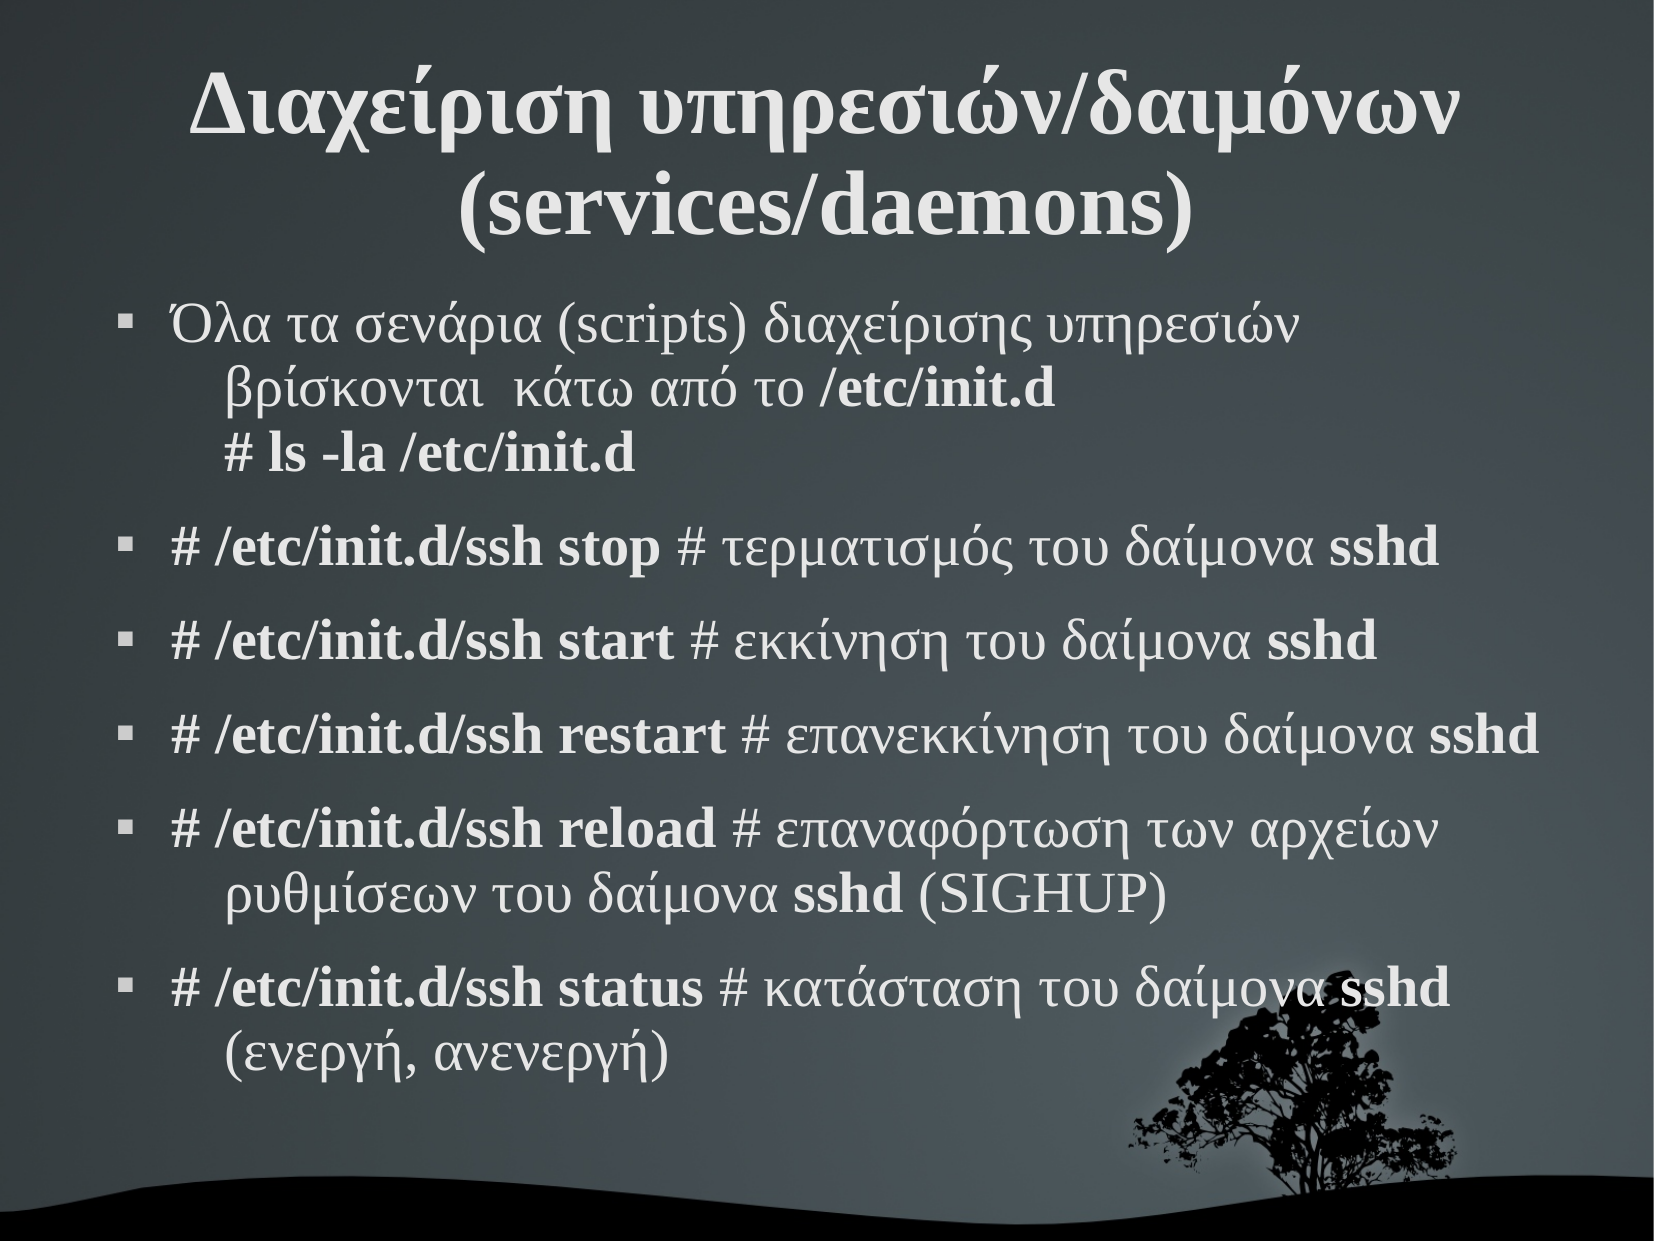

# Διαχείριση υπηρεσιών/δαιμόνων (services/daemons)
Όλα τα σενάρια (scripts) διαχείρισης υπηρεσιών βρίσκονται κάτω από το /etc/init.d
# ls -la /etc/init.d
# /etc/init.d/ssh stop # τερματισμός του δαίμονα sshd
# /etc/init.d/ssh start # εκκίνηση του δαίμονα sshd
# /etc/init.d/ssh restart # επανεκκίνηση του δαίμονα sshd
# /etc/init.d/ssh reload # επαναφόρτωση των αρχείων ρυθμίσεων του δαίμονα sshd (SIGHUP)
# /etc/init.d/ssh status # κατάσταση του δαίμονα sshd (ενεργή, ανενεργή)